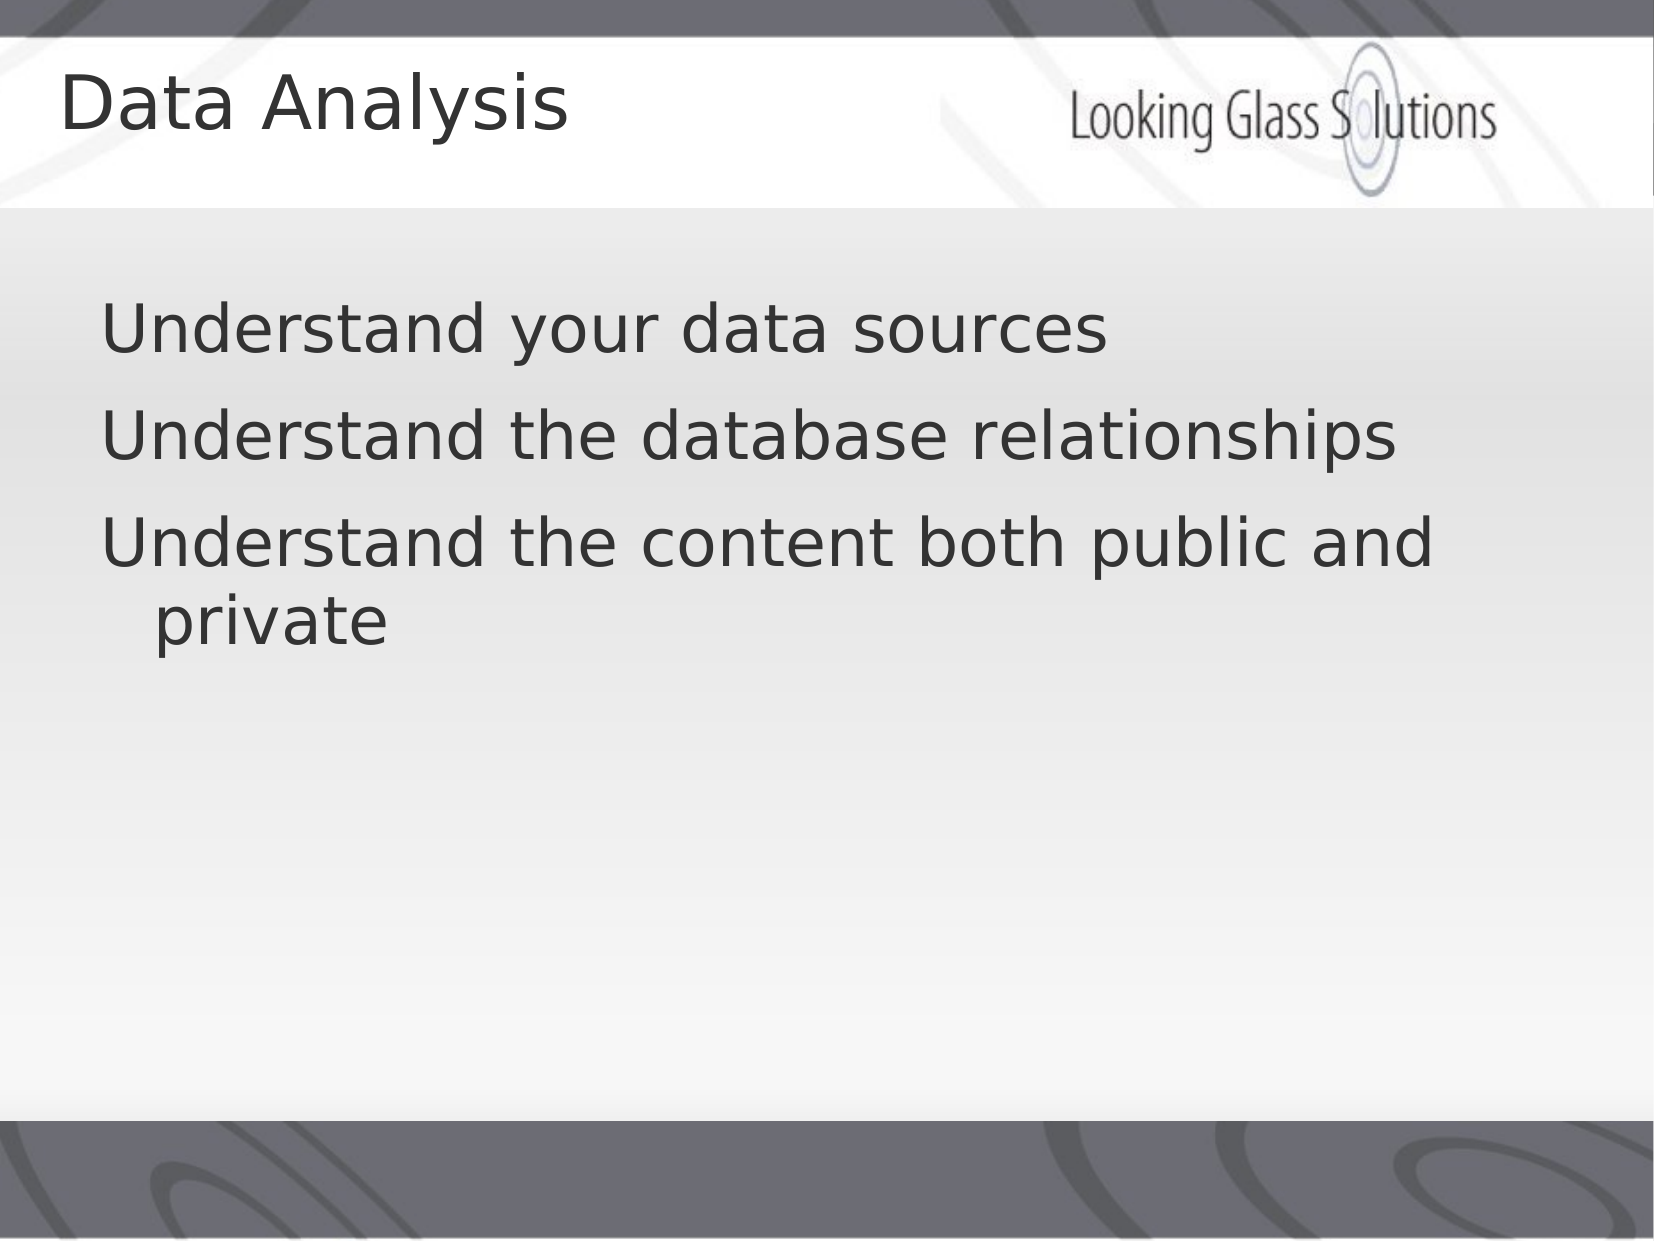

# Data Analysis
Understand your data sources
Understand the database relationships
Understand the content both public and private